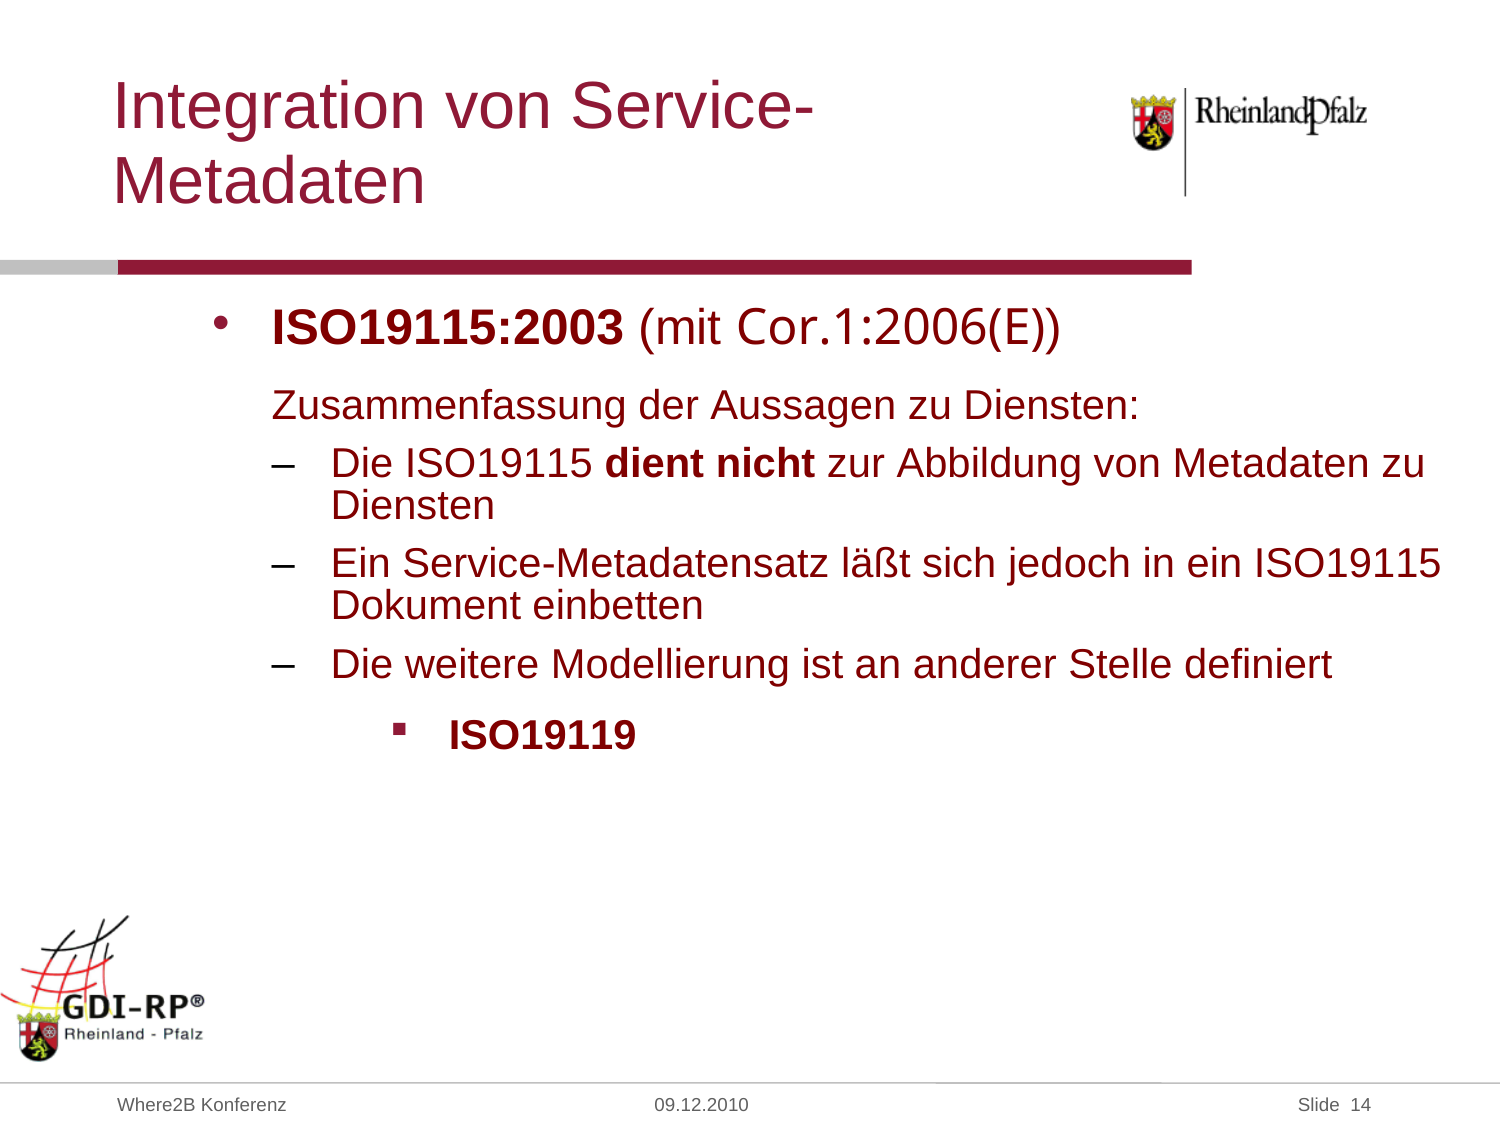

# Integration von Service-Metadaten
ISO19115:2003 (mit Cor.1:2006(E))
Zusammenfassung der Aussagen zu Diensten:
Die ISO19115 dient nicht zur Abbildung von Metadaten zu Diensten
Ein Service-Metadatensatz läßt sich jedoch in ein ISO19115 Dokument einbetten
Die weitere Modellierung ist an anderer Stelle definiert
ISO19119